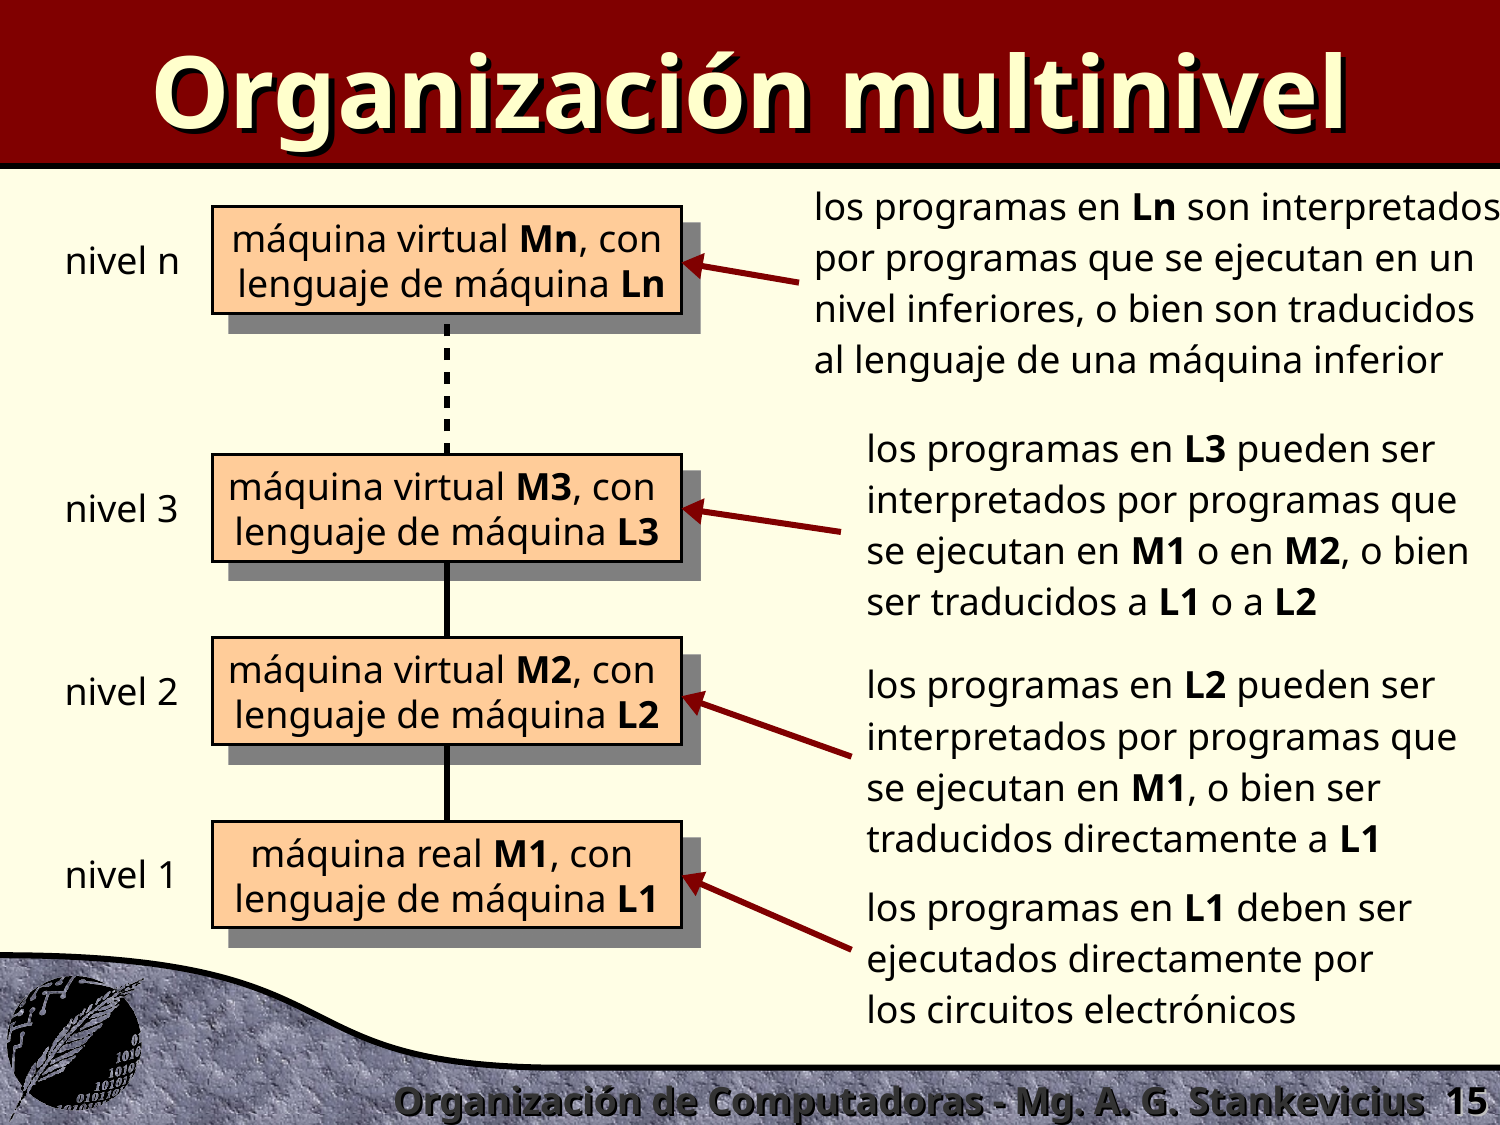

# Organización multinivel
los programas en Ln son interpretados
por programas que se ejecutan en un
nivel inferiores, o bien son traducidos
al lenguaje de una máquina inferior
máquina virtual Mn, con lenguaje de máquina Ln
nivel n
máquina virtual M3, con lenguaje de máquina L3
nivel 3
máquina virtual M2, con lenguaje de máquina L2
nivel 2
máquina real M1, con lenguaje de máquina L1
nivel 1
los programas en L3 pueden ser
interpretados por programas que
se ejecutan en M1 o en M2, o bien
ser traducidos a L1 o a L2
los programas en L2 pueden ser
interpretados por programas que
se ejecutan en M1, o bien ser
traducidos directamente a L1
los programas en L1 deben ser
ejecutados directamente por
los circuitos electrónicos
15